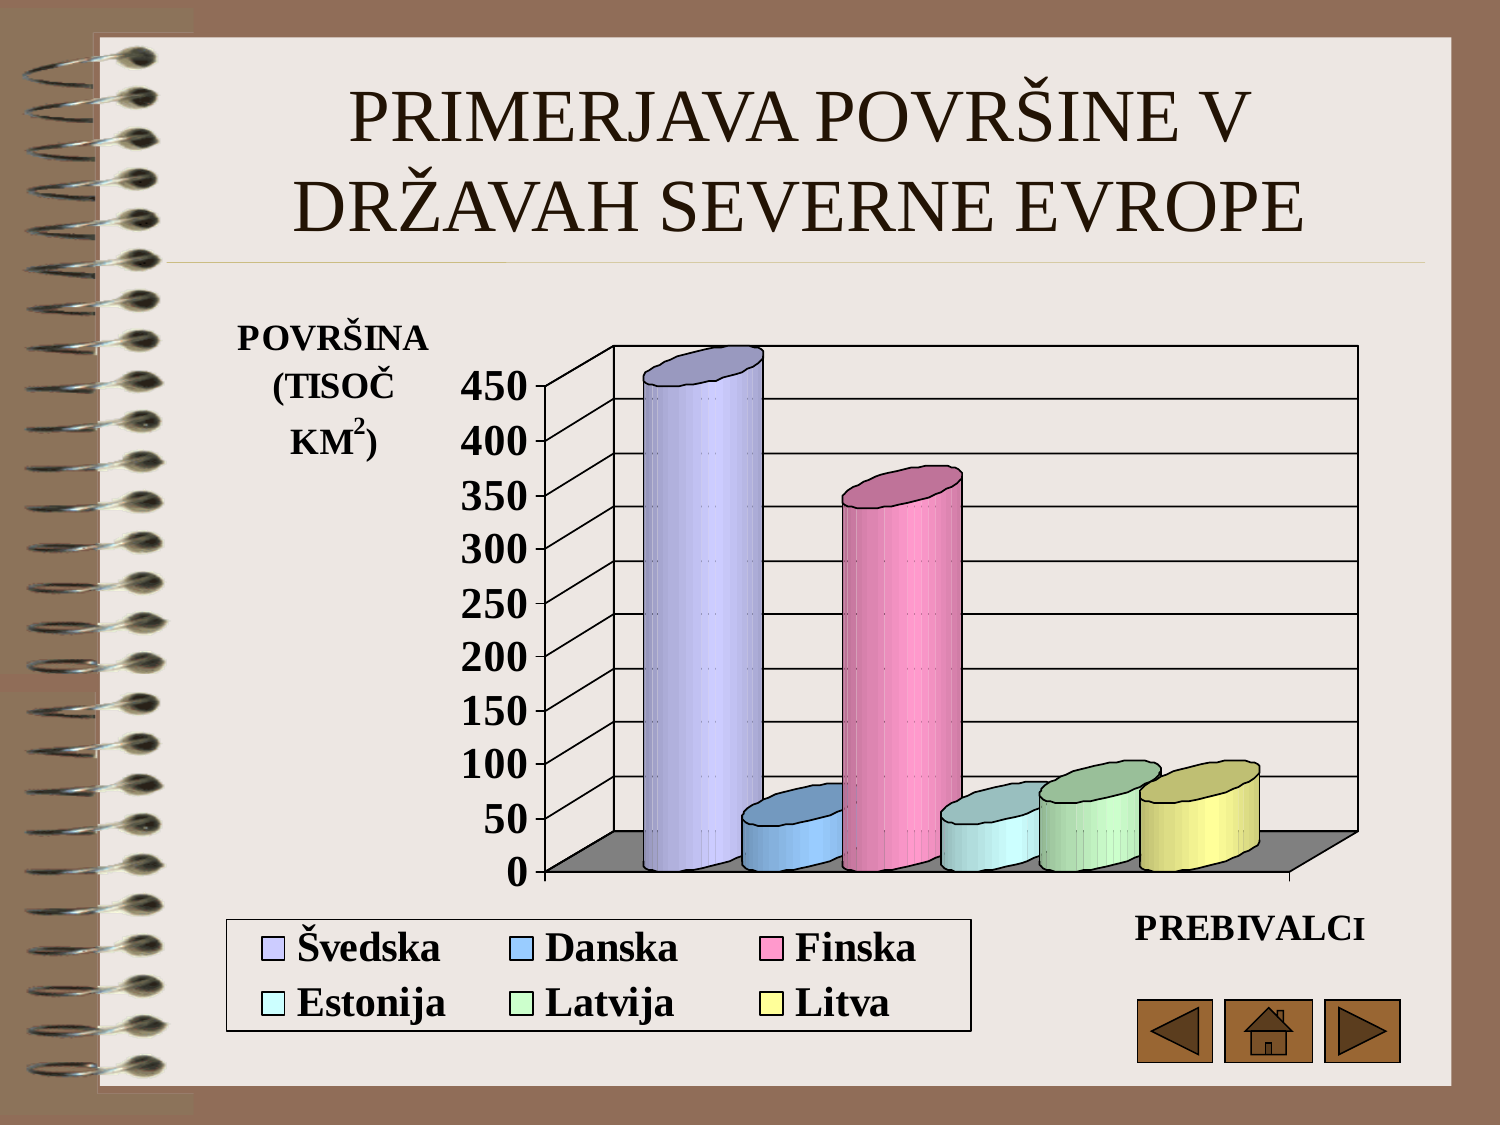

# PRIMERJAVA POVRŠINE V DRŽAVAH SEVERNE EVROPE